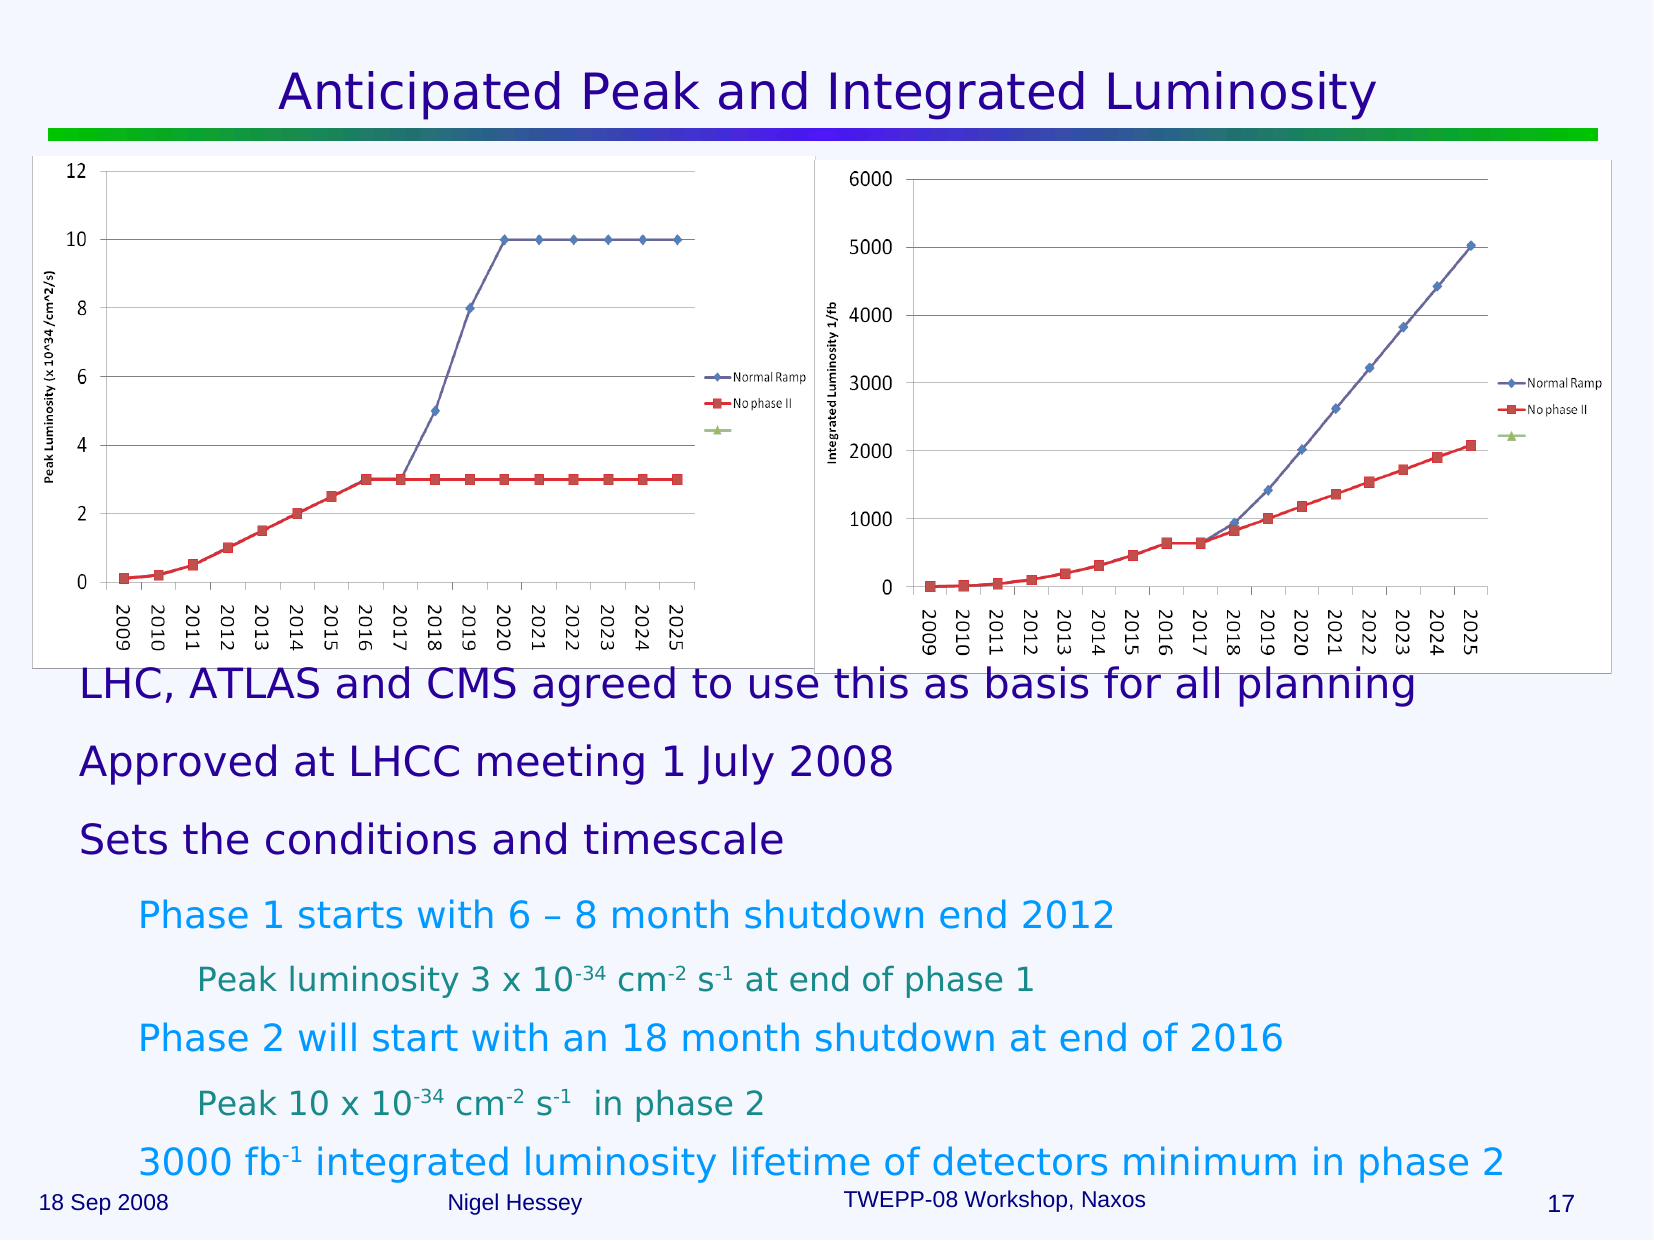

# Anticipated Peak and Integrated Luminosity
LHC, ATLAS and CMS agreed to use this as basis for all planning
Approved at LHCC meeting 1 July 2008
Sets the conditions and timescale
Phase 1 starts with 6 – 8 month shutdown end 2012
Peak luminosity 3 x 10-34 cm-2 s-1 at end of phase 1
Phase 2 will start with an 18 month shutdown at end of 2016
Peak 10 x 10-34 cm-2 s-1 in phase 2
3000 fb-1 integrated luminosity lifetime of detectors minimum in phase 2